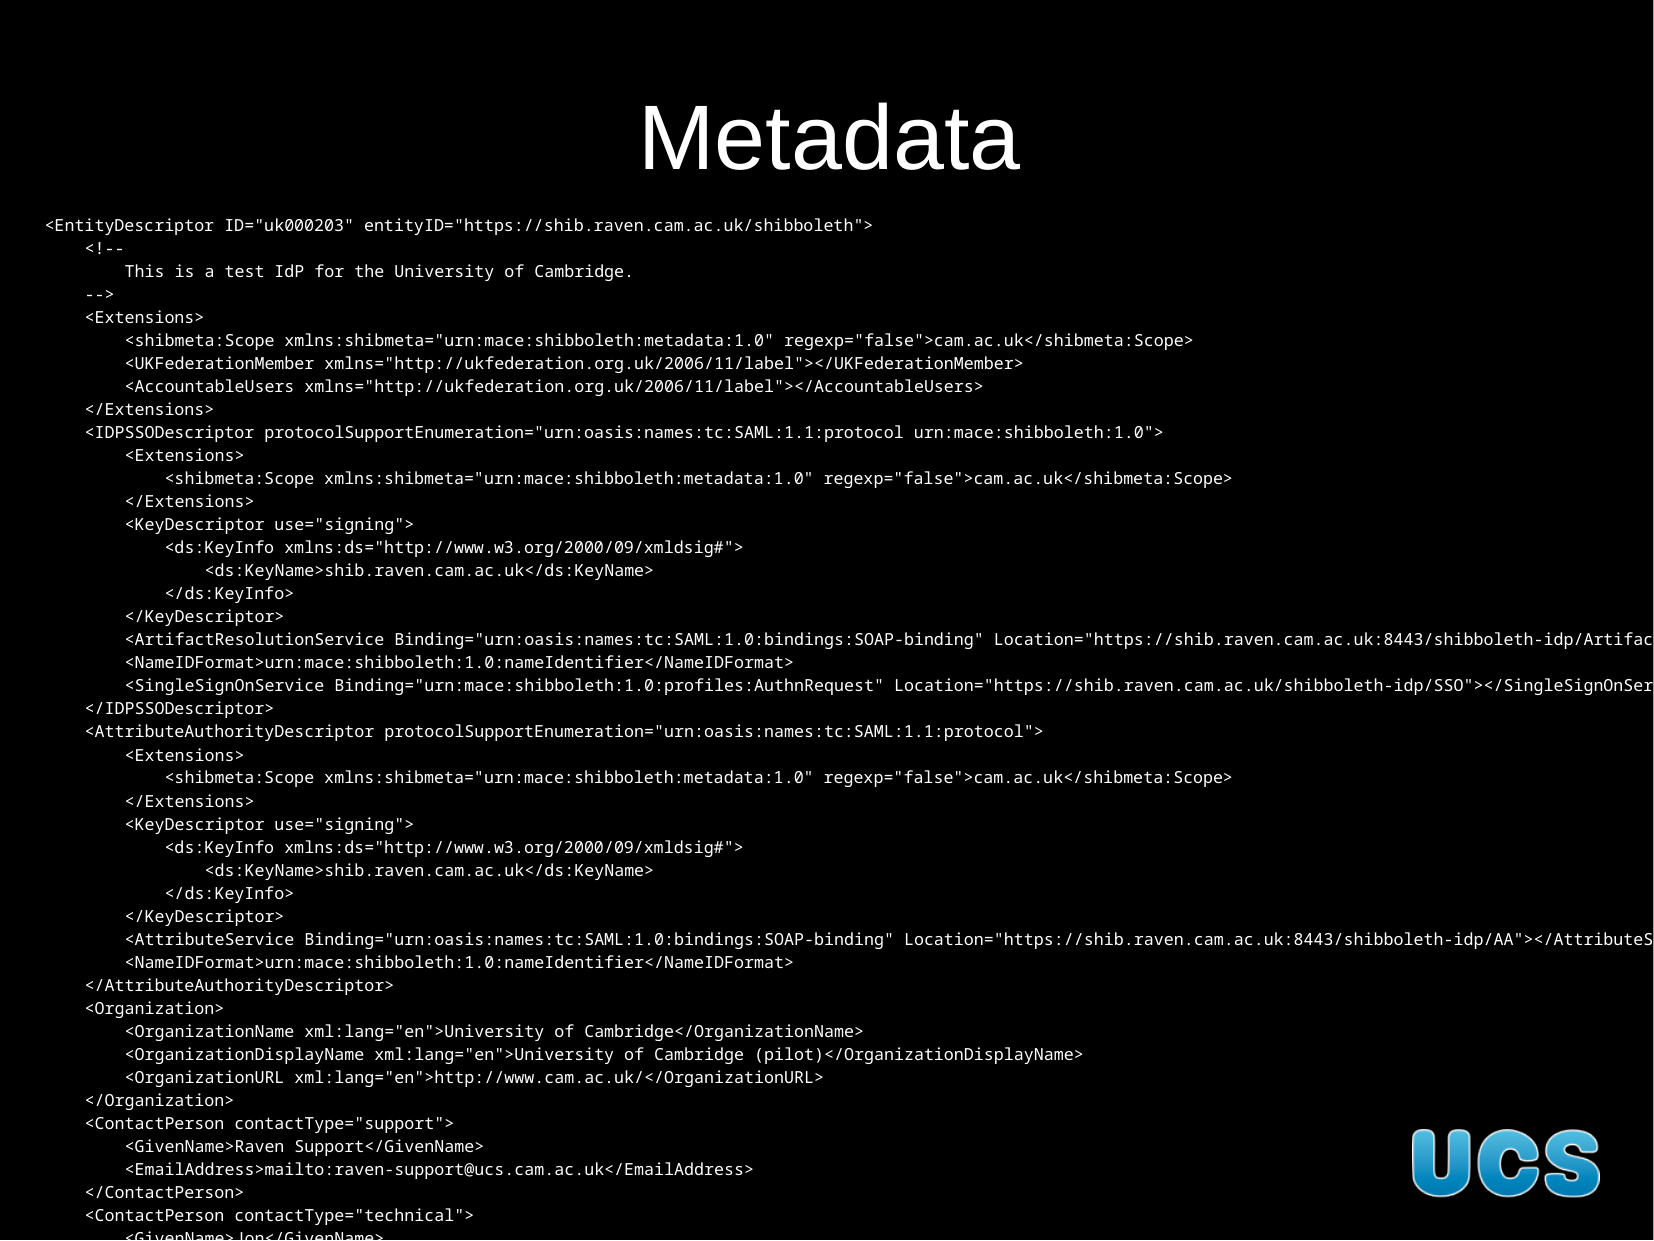

# Metadata
<EntityDescriptor ID="uk000203" entityID="https://shib.raven.cam.ac.uk/shibboleth">
 <!--
 This is a test IdP for the University of Cambridge.
 -->
 <Extensions>
 <shibmeta:Scope xmlns:shibmeta="urn:mace:shibboleth:metadata:1.0" regexp="false">cam.ac.uk</shibmeta:Scope>
 <UKFederationMember xmlns="http://ukfederation.org.uk/2006/11/label"></UKFederationMember>
 <AccountableUsers xmlns="http://ukfederation.org.uk/2006/11/label"></AccountableUsers>
 </Extensions>
 <IDPSSODescriptor protocolSupportEnumeration="urn:oasis:names:tc:SAML:1.1:protocol urn:mace:shibboleth:1.0">
 <Extensions>
 <shibmeta:Scope xmlns:shibmeta="urn:mace:shibboleth:metadata:1.0" regexp="false">cam.ac.uk</shibmeta:Scope>
 </Extensions>
 <KeyDescriptor use="signing">
 <ds:KeyInfo xmlns:ds="http://www.w3.org/2000/09/xmldsig#">
 <ds:KeyName>shib.raven.cam.ac.uk</ds:KeyName>
 </ds:KeyInfo>
 </KeyDescriptor>
 <ArtifactResolutionService Binding="urn:oasis:names:tc:SAML:1.0:bindings:SOAP-binding" Location="https://shib.raven.cam.ac.uk:8443/shibboleth-idp/Artifact" index="1"></ArtifactResolutionService>
 <NameIDFormat>urn:mace:shibboleth:1.0:nameIdentifier</NameIDFormat>
 <SingleSignOnService Binding="urn:mace:shibboleth:1.0:profiles:AuthnRequest" Location="https://shib.raven.cam.ac.uk/shibboleth-idp/SSO"></SingleSignOnService>
 </IDPSSODescriptor>
 <AttributeAuthorityDescriptor protocolSupportEnumeration="urn:oasis:names:tc:SAML:1.1:protocol">
 <Extensions>
 <shibmeta:Scope xmlns:shibmeta="urn:mace:shibboleth:metadata:1.0" regexp="false">cam.ac.uk</shibmeta:Scope>
 </Extensions>
 <KeyDescriptor use="signing">
 <ds:KeyInfo xmlns:ds="http://www.w3.org/2000/09/xmldsig#">
 <ds:KeyName>shib.raven.cam.ac.uk</ds:KeyName>
 </ds:KeyInfo>
 </KeyDescriptor>
 <AttributeService Binding="urn:oasis:names:tc:SAML:1.0:bindings:SOAP-binding" Location="https://shib.raven.cam.ac.uk:8443/shibboleth-idp/AA"></AttributeService>
 <NameIDFormat>urn:mace:shibboleth:1.0:nameIdentifier</NameIDFormat>
 </AttributeAuthorityDescriptor>
 <Organization>
 <OrganizationName xml:lang="en">University of Cambridge</OrganizationName>
 <OrganizationDisplayName xml:lang="en">University of Cambridge (pilot)</OrganizationDisplayName>
 <OrganizationURL xml:lang="en">http://www.cam.ac.uk/</OrganizationURL>
 </Organization>
 <ContactPerson contactType="support">
 <GivenName>Raven Support</GivenName>
 <EmailAddress>mailto:raven-support@ucs.cam.ac.uk</EmailAddress>
 </ContactPerson>
 <ContactPerson contactType="technical">
 <GivenName>Jon</GivenName>
 <SurName>Warbrick</SurName>
 <EmailAddress>mailto:jw35@cam.ac.uk</EmailAddress>
 </ContactPerson>
 <ContactPerson contactType="administrative">
 <GivenName>Jon</GivenName>
 <SurName>Warbrick</SurName>
 <EmailAddress>mailto:jw35@cam.ac.uk</EmailAddress>
 </ContactPerson>
</EntityDescriptor>